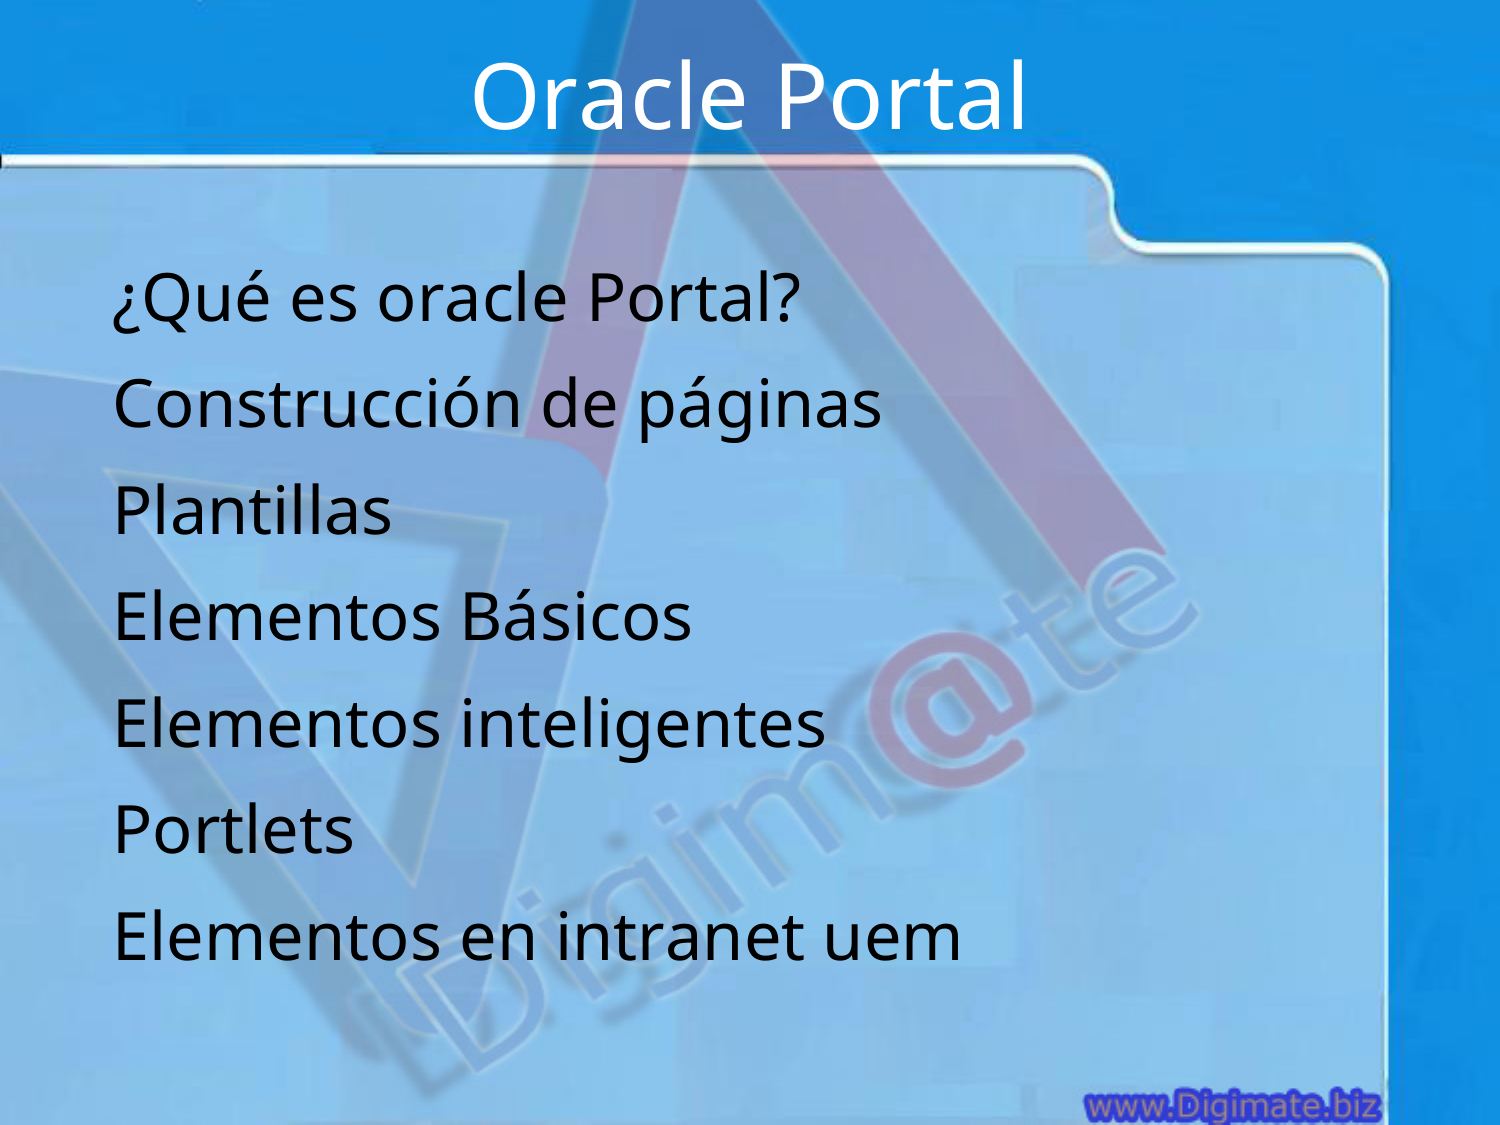

# Oracle Portal
¿Qué es oracle Portal?
Construcción de páginas
Plantillas
Elementos Básicos
Elementos inteligentes
Portlets
Elementos en intranet uem